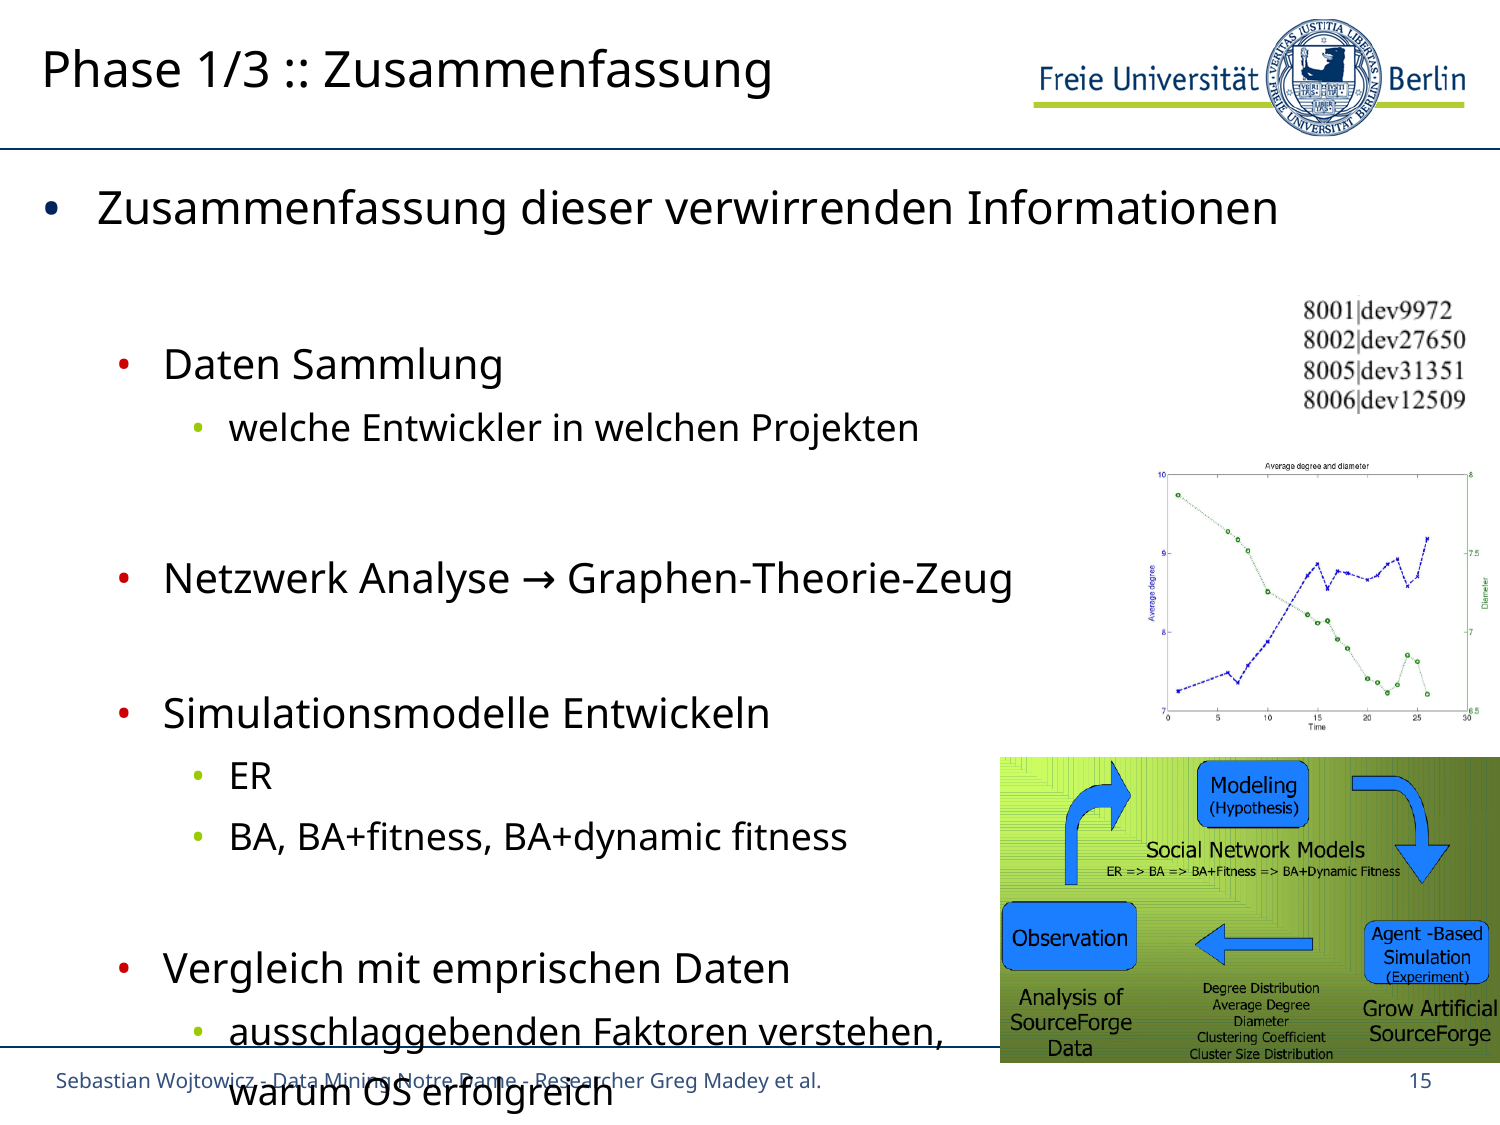

# Phase 1/3 :: Zusammenfassung
Zusammenfassung dieser verwirrenden Informationen
Daten Sammlung
welche Entwickler in welchen Projekten
Netzwerk Analyse → Graphen-Theorie-Zeug
Simulationsmodelle Entwickeln
ER
BA, BA+fitness, BA+dynamic fitness
Vergleich mit emprischen Daten
ausschlaggebenden Faktoren verstehen,
warum OS erfolgreich
Sebastian Wojtowicz - Data Mining Notre Dame - Researcher Greg Madey et al.
15